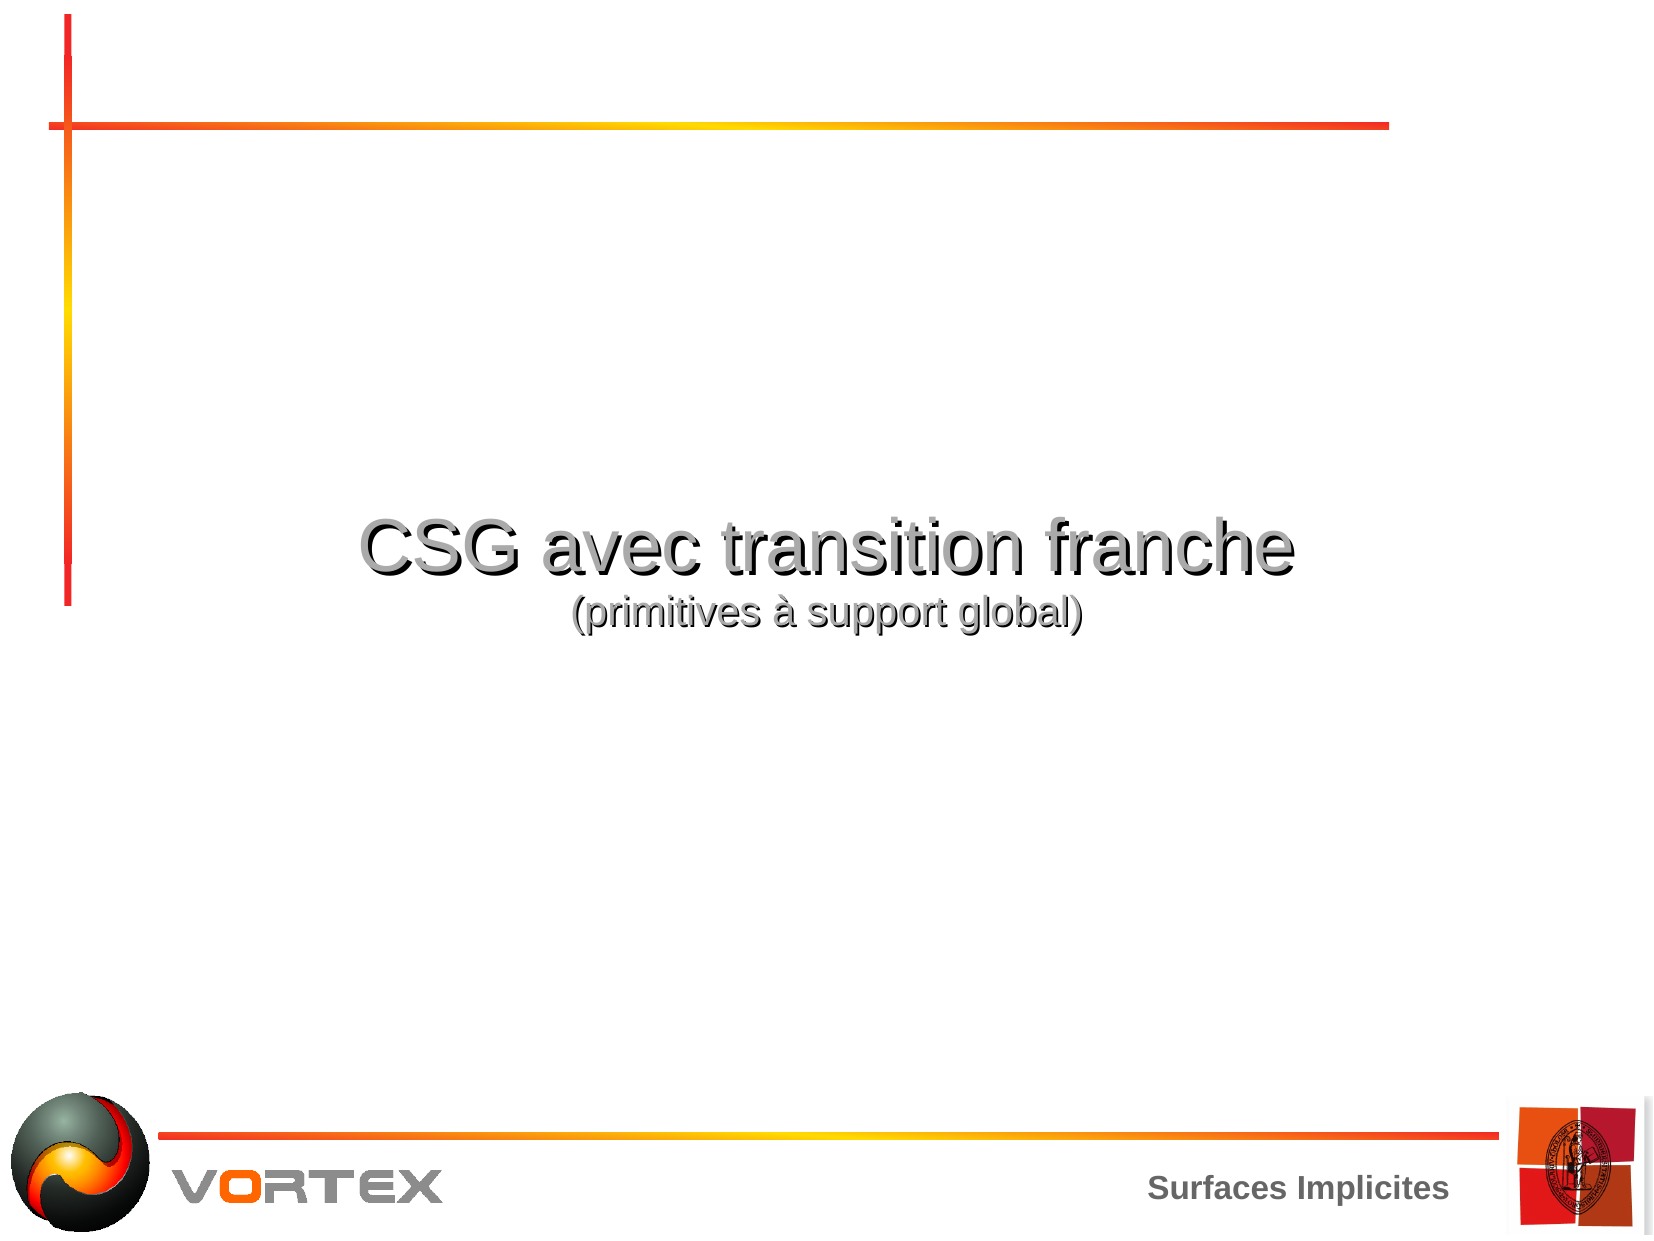

# CSG avec transition franche (primitives à support global)